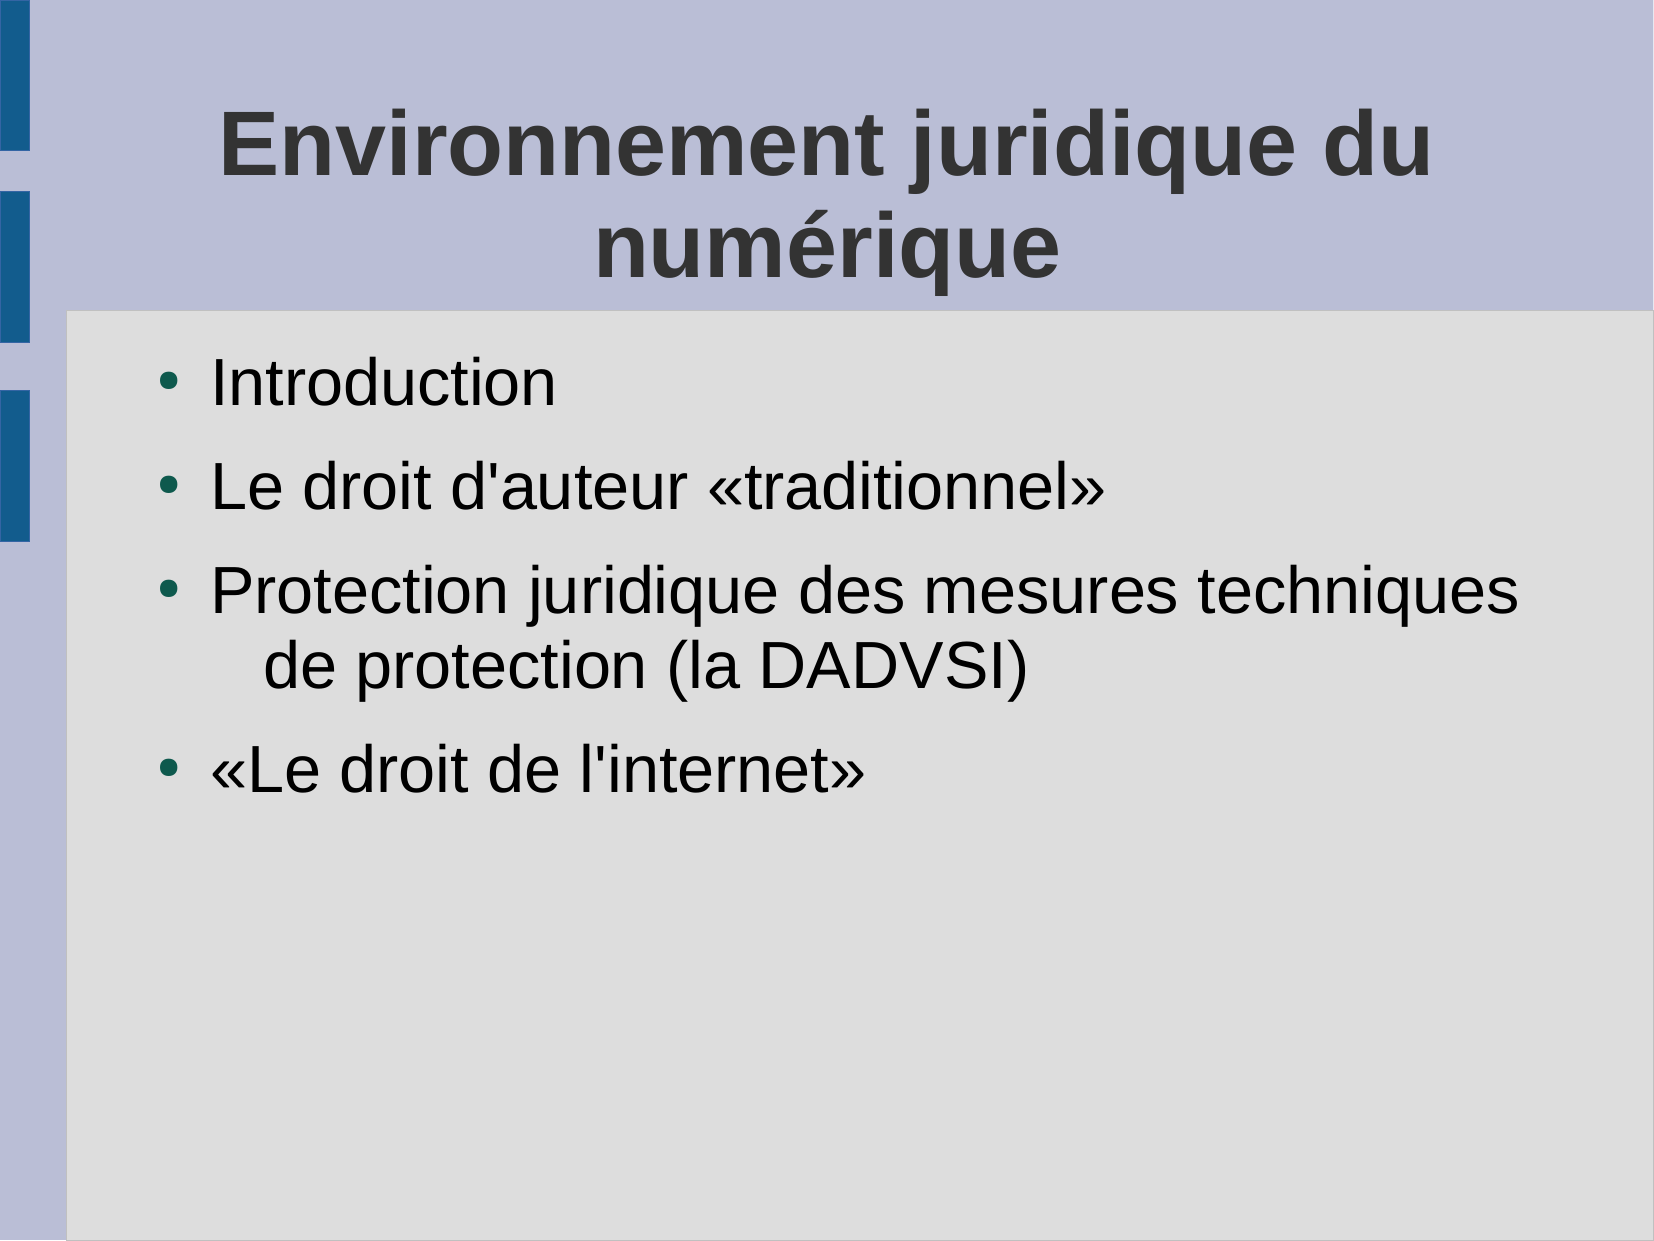

# Environnement juridique du numérique
Introduction
Le droit d'auteur «traditionnel»
Protection juridique des mesures techniques de protection (la DADVSI)
«Le droit de l'internet»